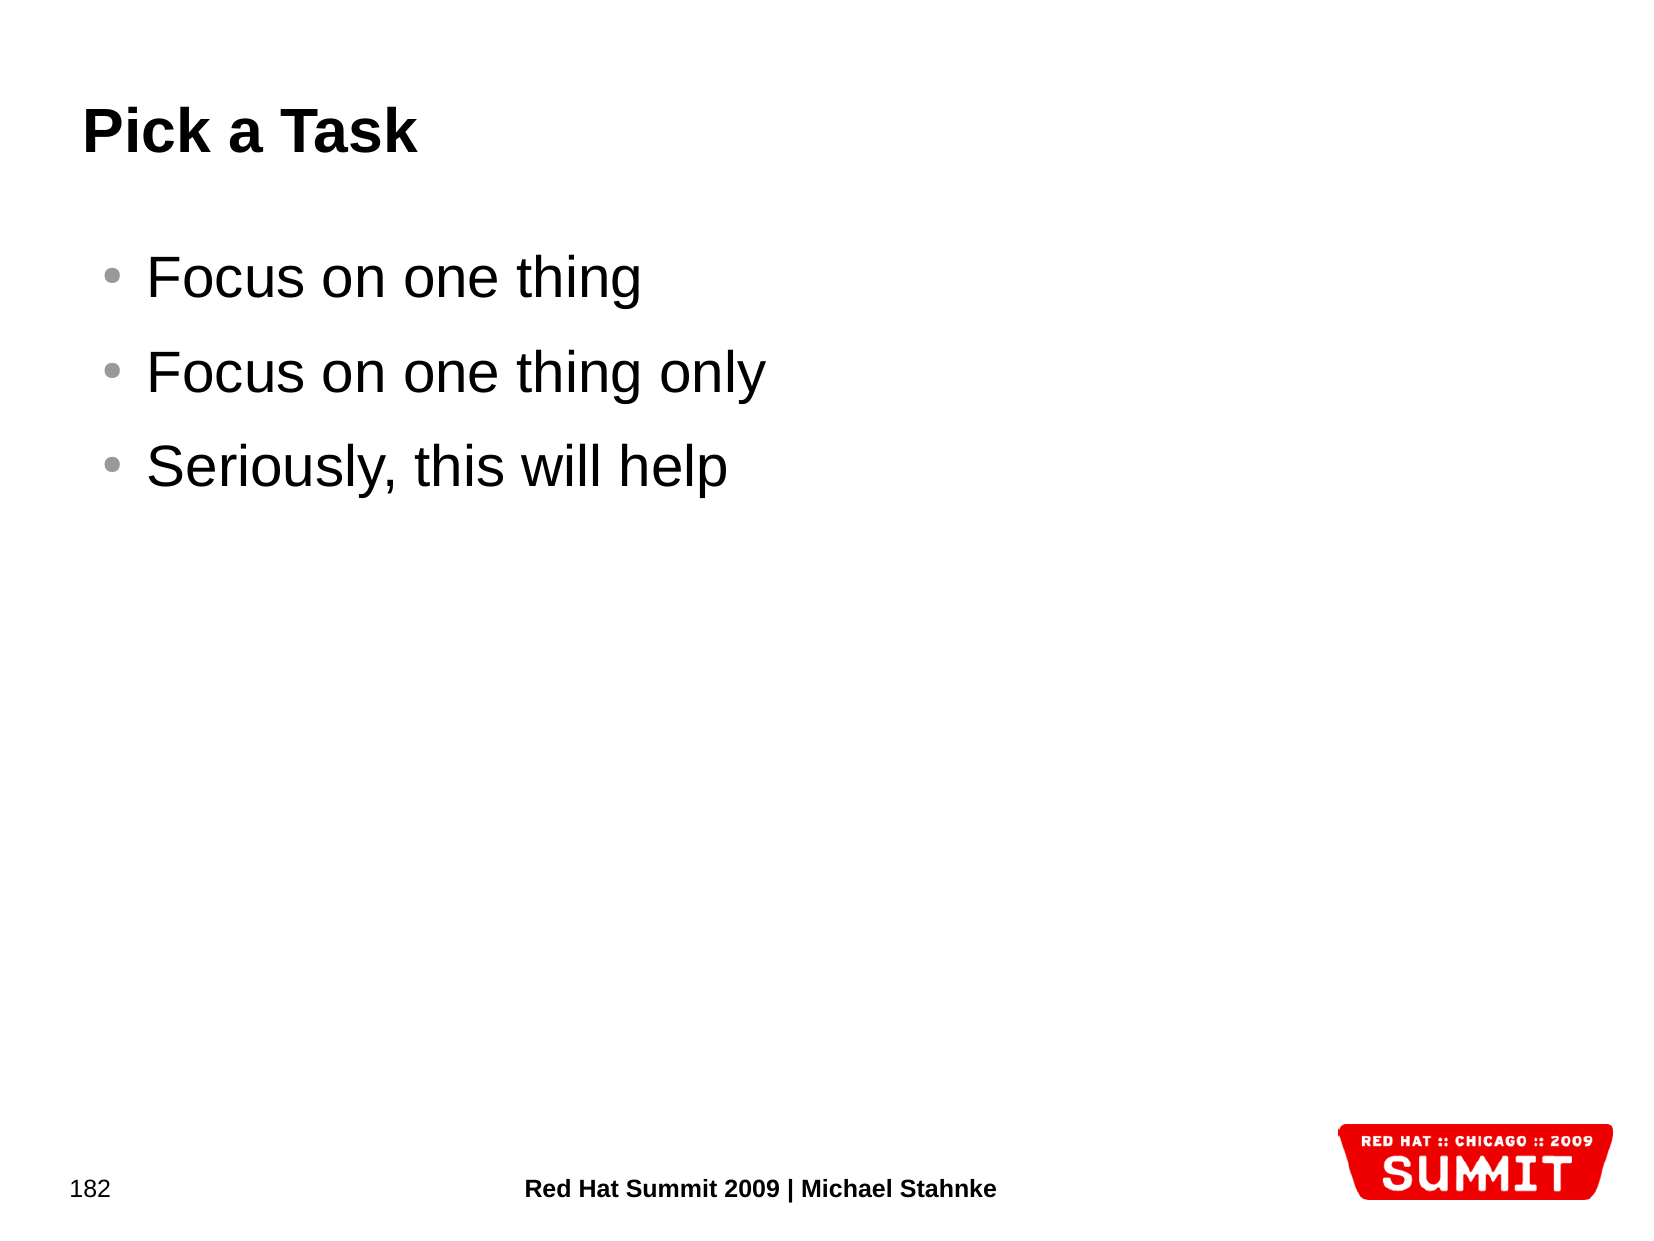

# Pick a Task
Focus on one thing
Focus on one thing only
Seriously, this will help